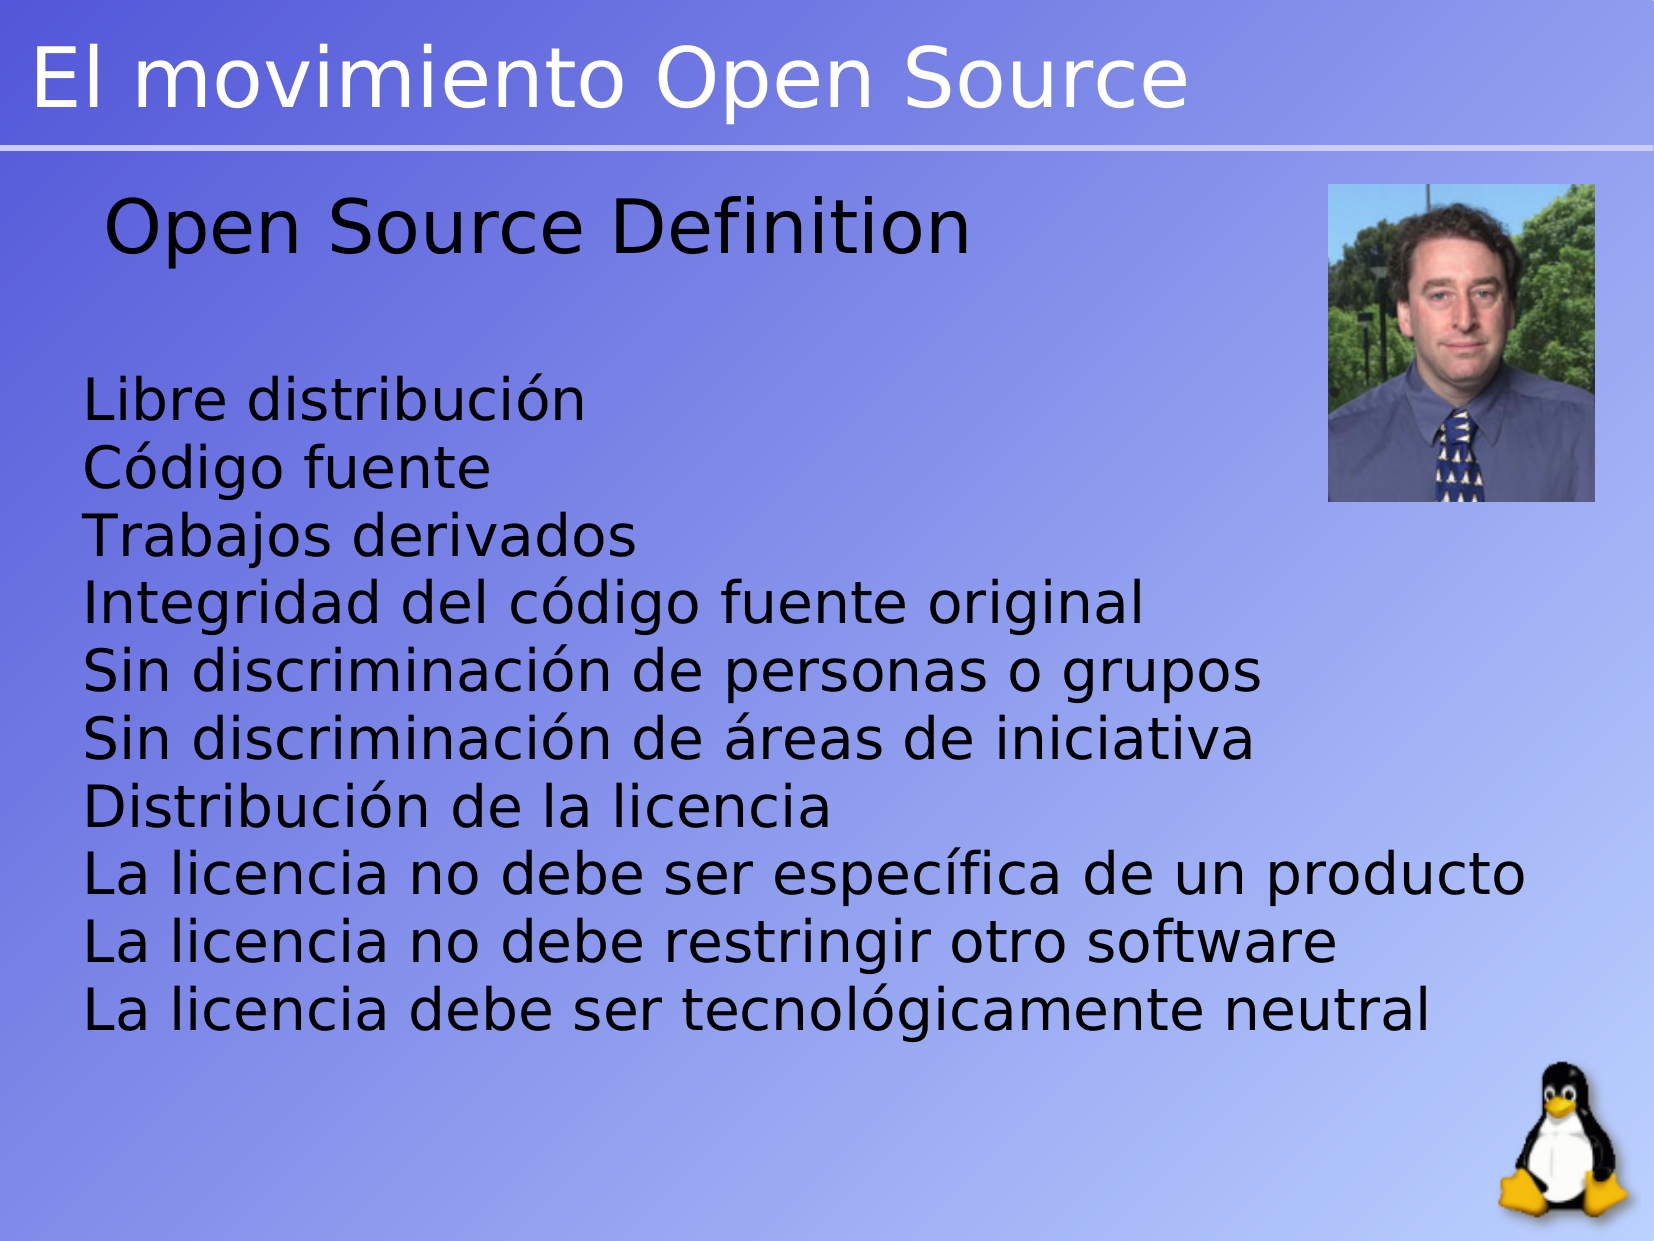

# El movimiento Open Source
Open Source Definition
Libre distribución
Código fuente
Trabajos derivados
Integridad del código fuente original
Sin discriminación de personas o grupos
Sin discriminación de áreas de iniciativa
Distribución de la licencia
La licencia no debe ser específica de un producto
La licencia no debe restringir otro software
La licencia debe ser tecnológicamente neutral